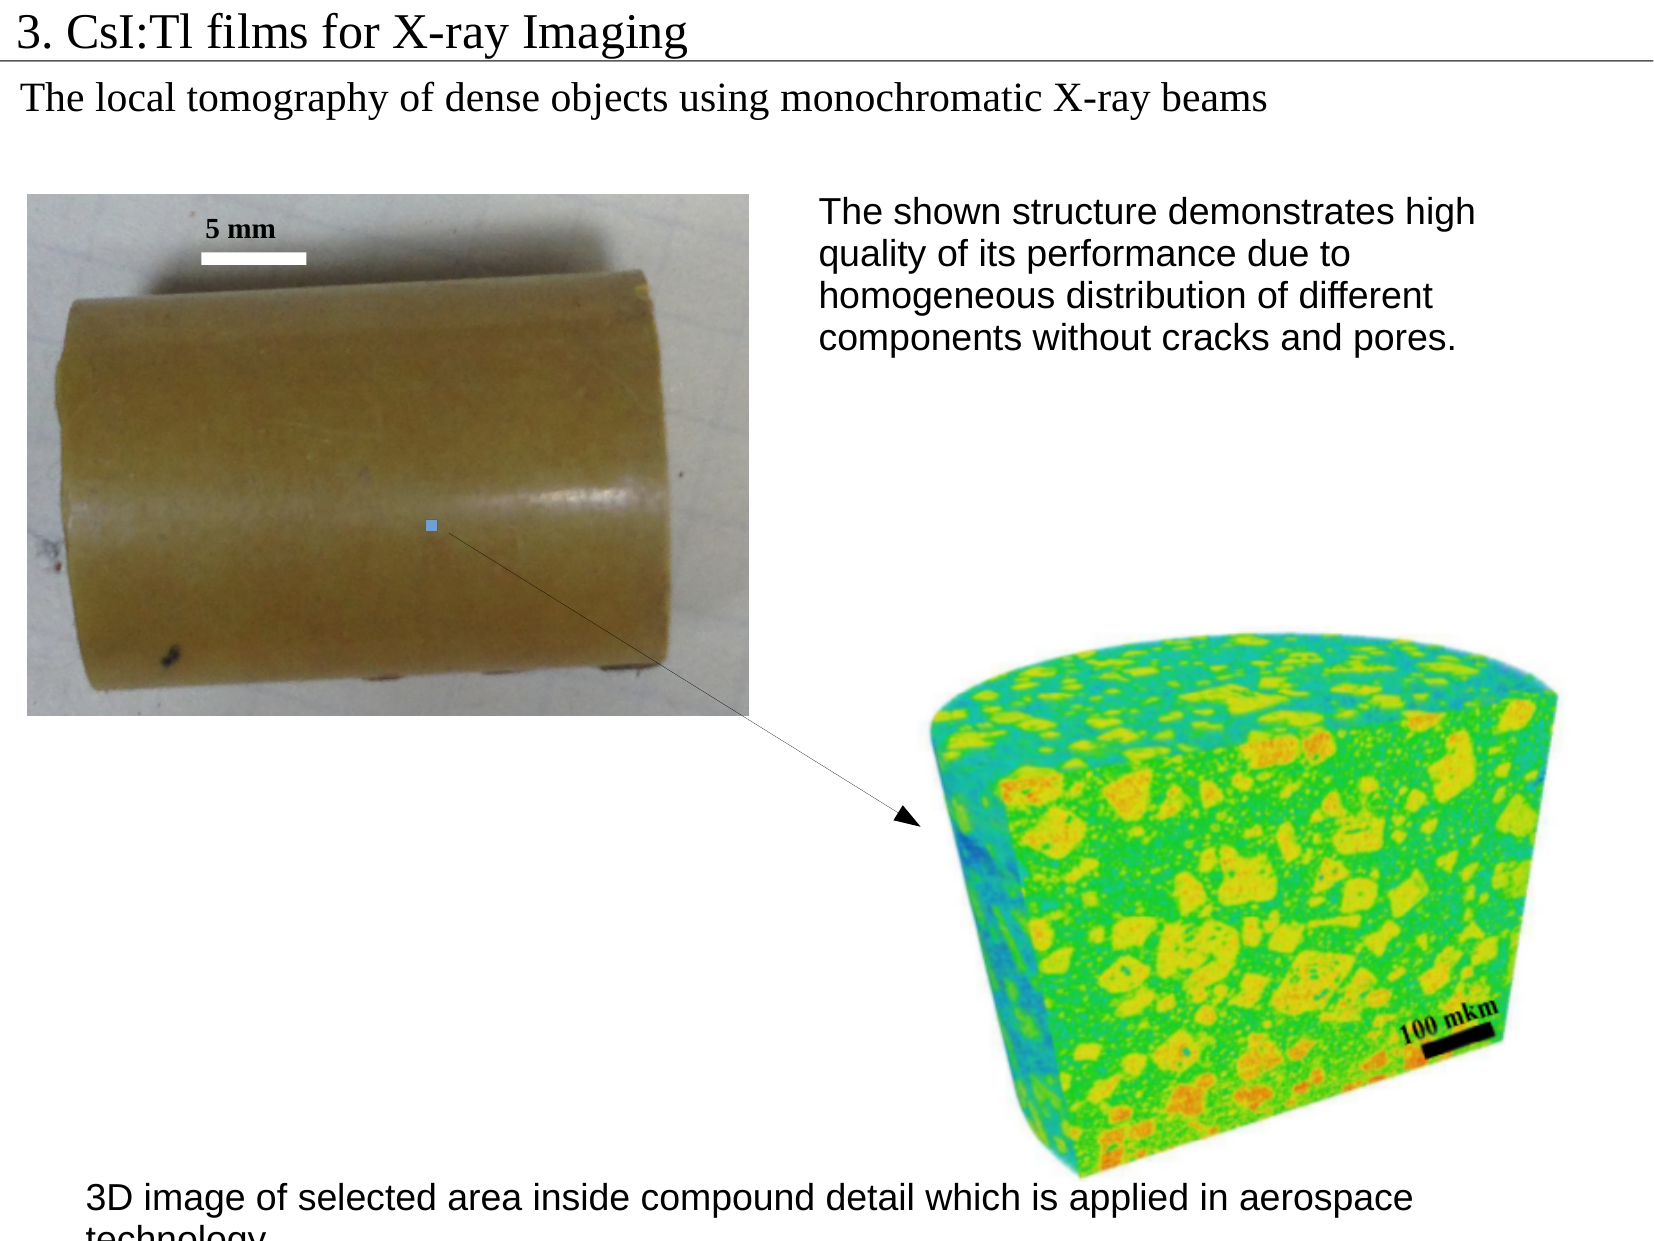

3. CsI:Tl films for X-ray Imaging
The local tomography of dense objects using monochromatic X-ray beams
The shown structure demonstrates high quality of its performance due to homogeneous distribution of different components without cracks and pores.
5 mm
 rock
3D image of selected area inside compound detail which is applied in aerospace technology.